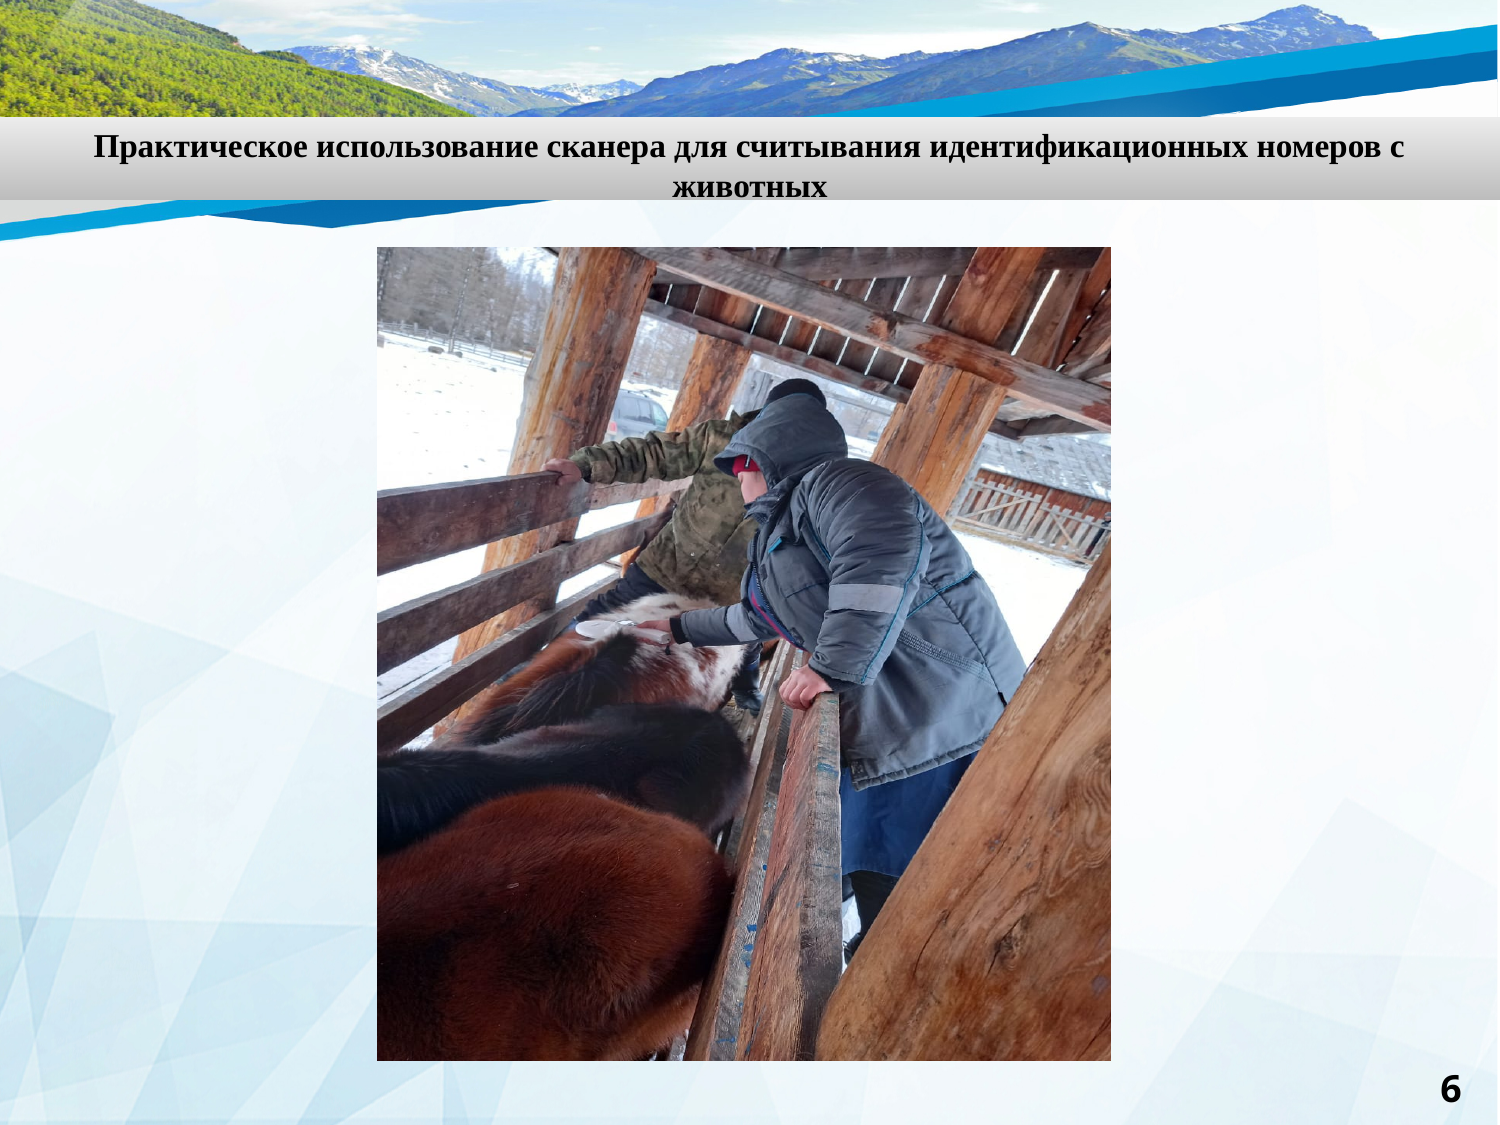

Практическое использование сканера для считывания идентификационных номеров с животных
#
6